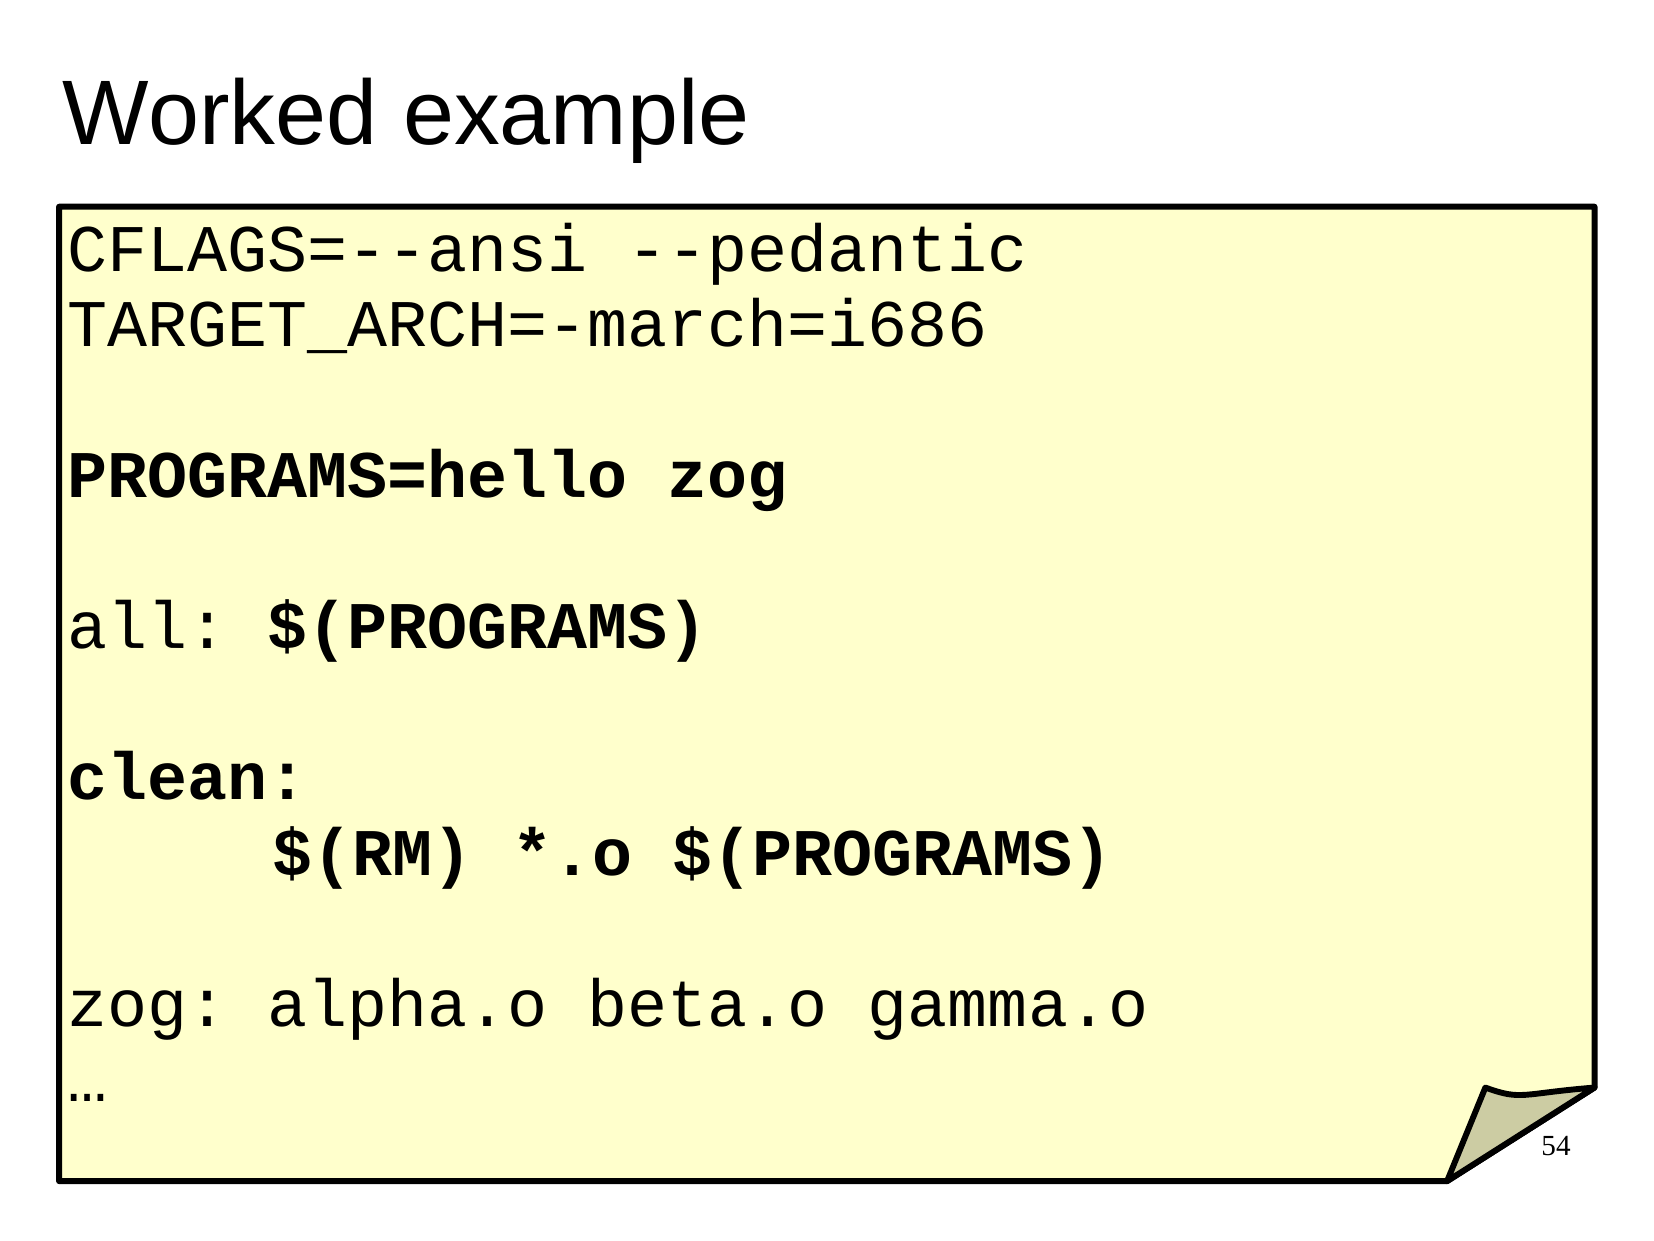

Worked example
CFLAGS=--ansi --pedantic
TARGET_ARCH=-march=i686
PROGRAMS=hello zog
all: $(PROGRAMS)
clean:
	$(RM) *.o $(PROGRAMS)
zog: alpha.o beta.o gamma.o
…
54